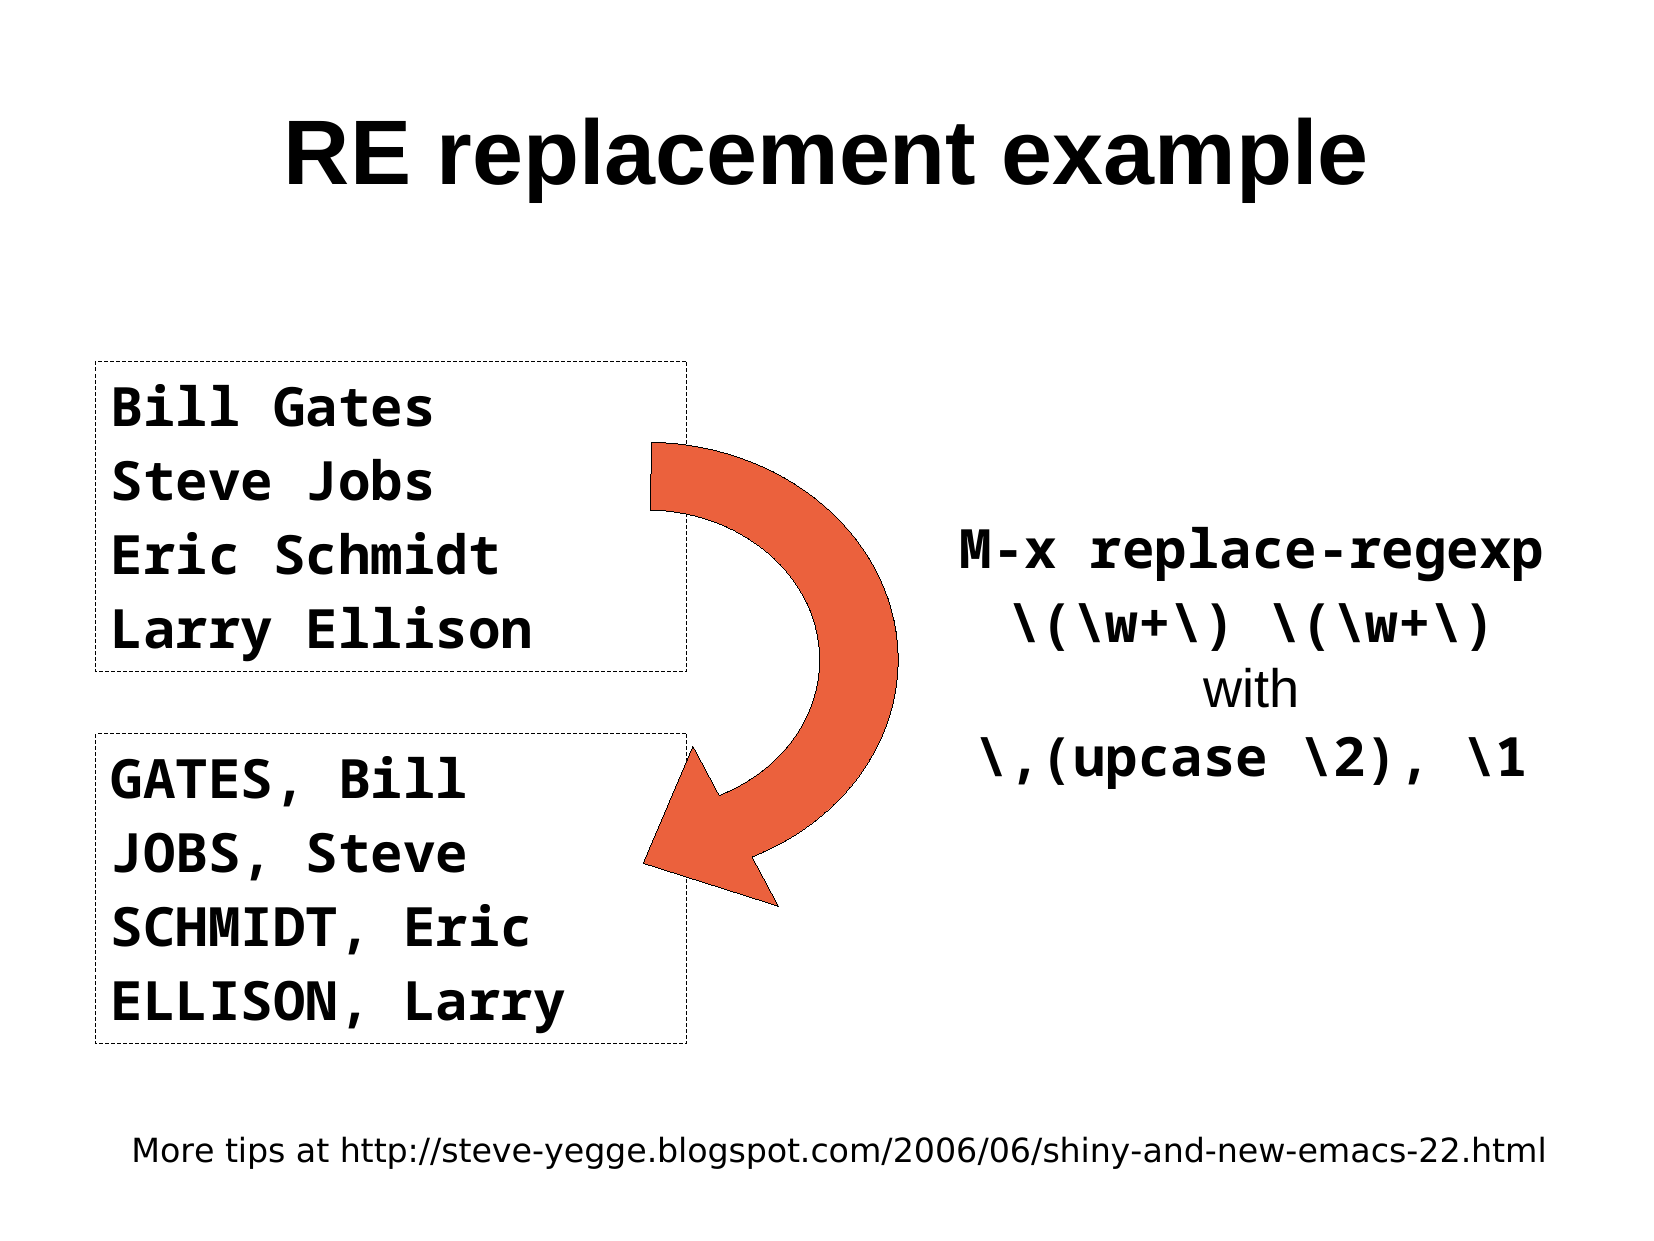

# RE replacement example
Bill Gates
Steve Jobs
Eric Schmidt
Larry Ellison
M-x replace-regexp
\(\w+\) \(\w+\)
with
\,(upcase \2), \1
GATES, Bill
JOBS, Steve
SCHMIDT, Eric
ELLISON, Larry
More tips at http://steve-yegge.blogspot.com/2006/06/shiny-and-new-emacs-22.html